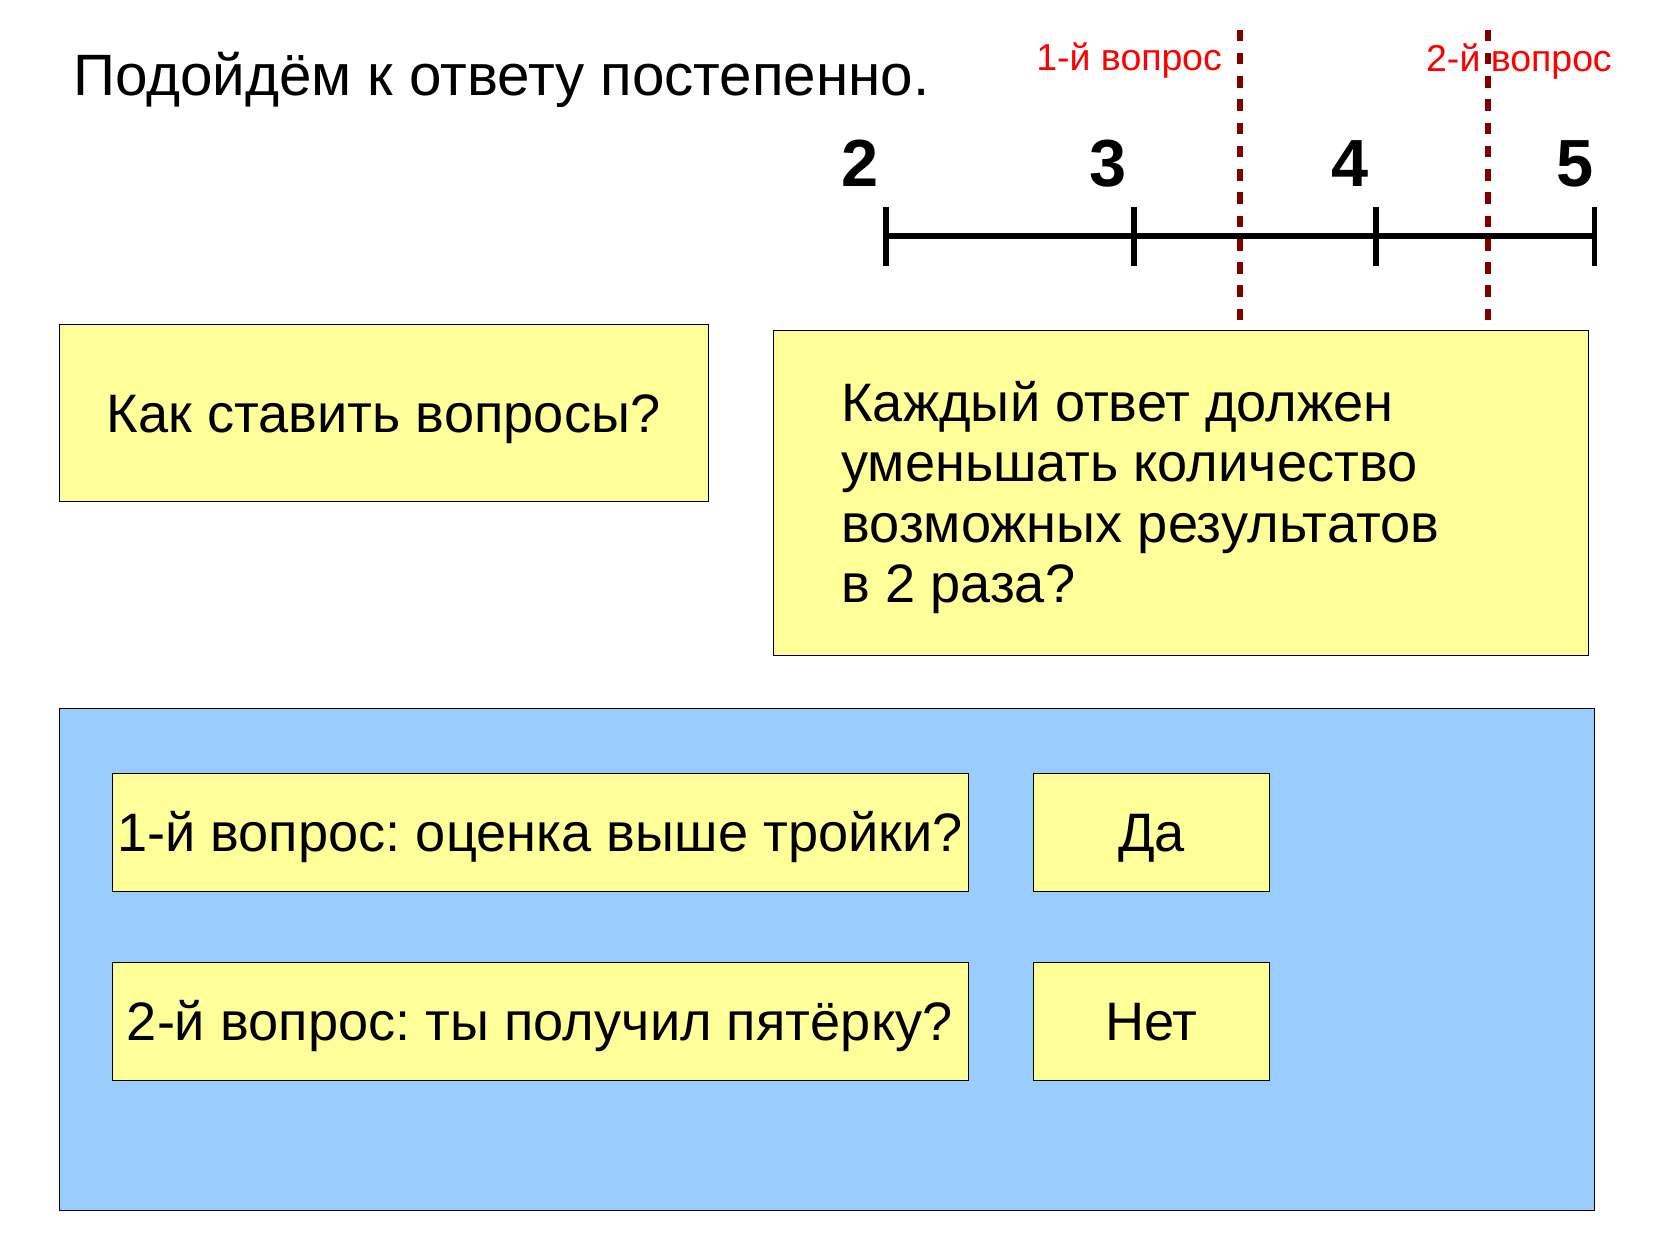

1-й вопрос
2-й вопрос
Подойдём к ответу постепенно.
2
3
4
5
Как ставить вопросы?
Каждый ответ должен
уменьшать количество
возможных результатов
в 2 раза?
1-й вопрос: оценка выше тройки?
Да
2-й вопрос: ты получил пятёрку?
Нет